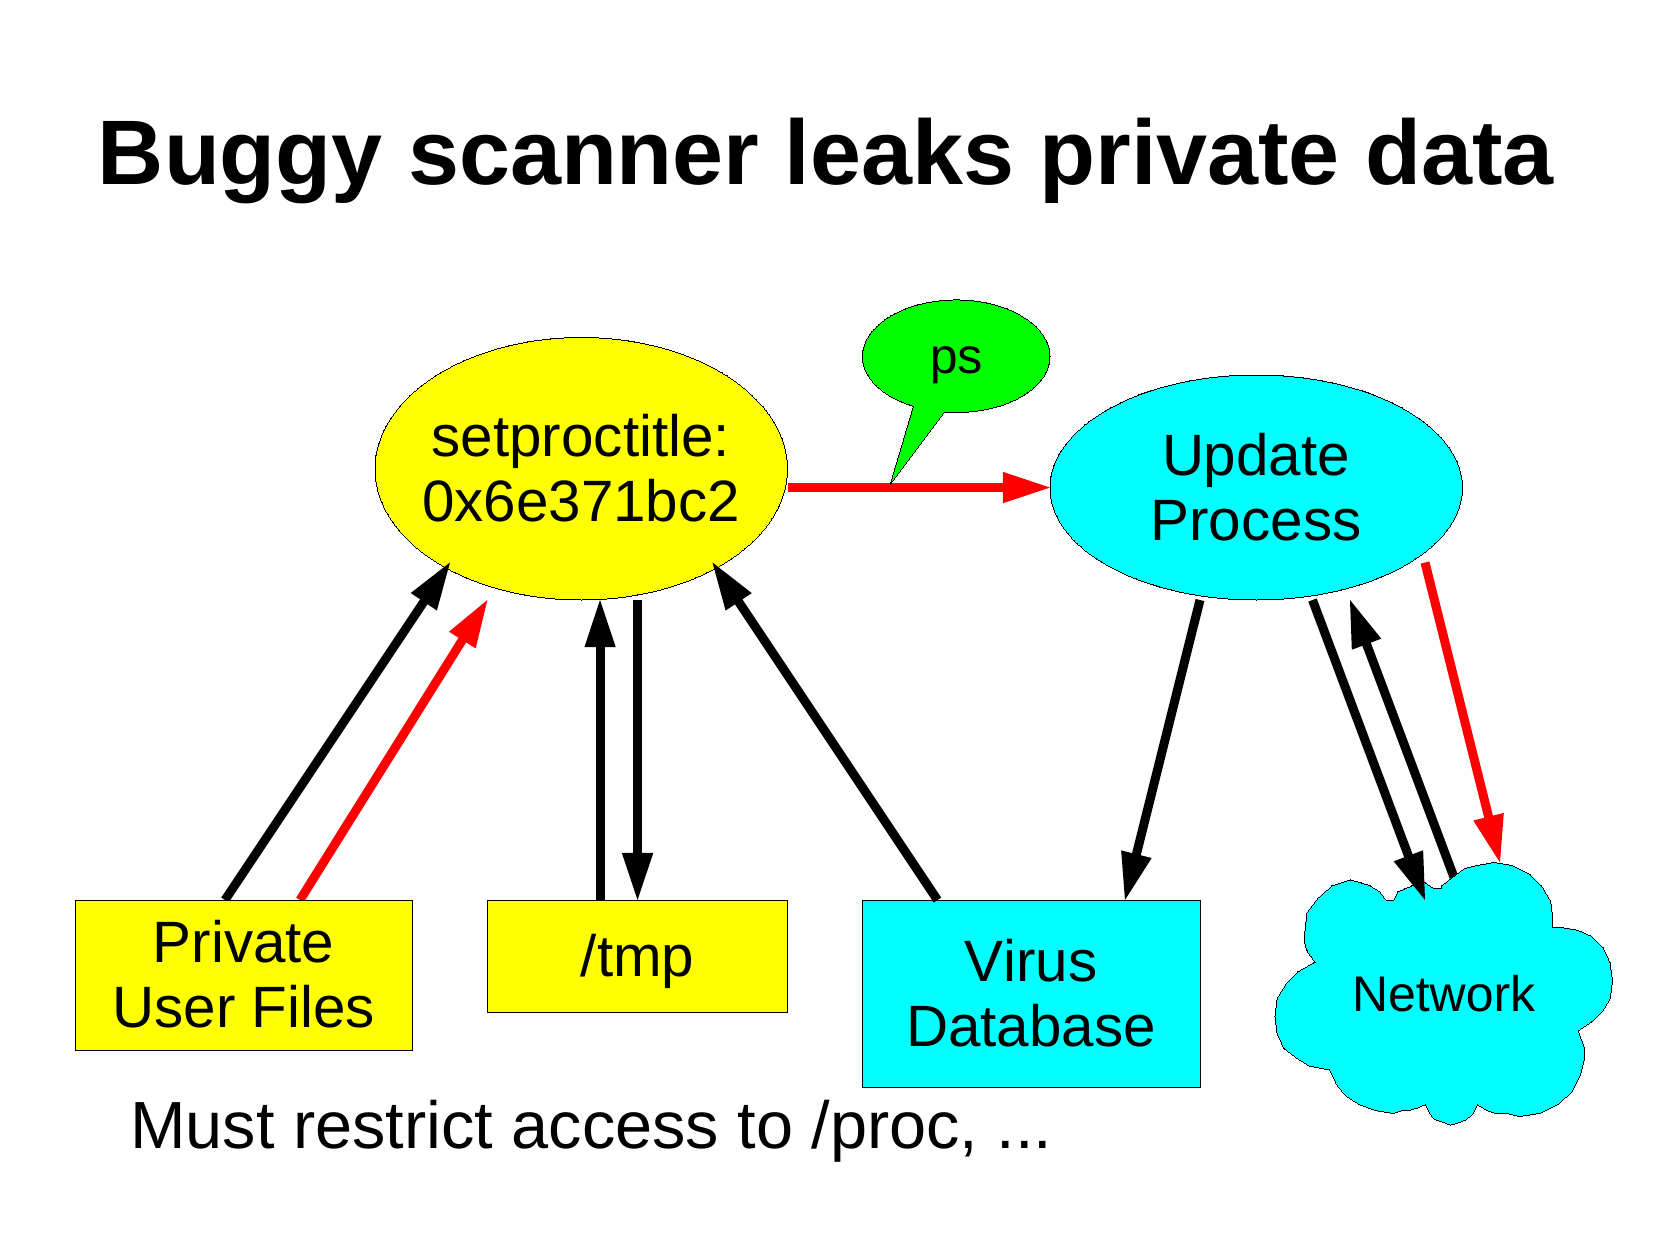

# Buggy scanner leaks private data
ps
setproctitle:
0x6e371bc2
Update
Process
Network
Private
User Files
Virus
Database
/tmp
Must restrict access to /proc, ...